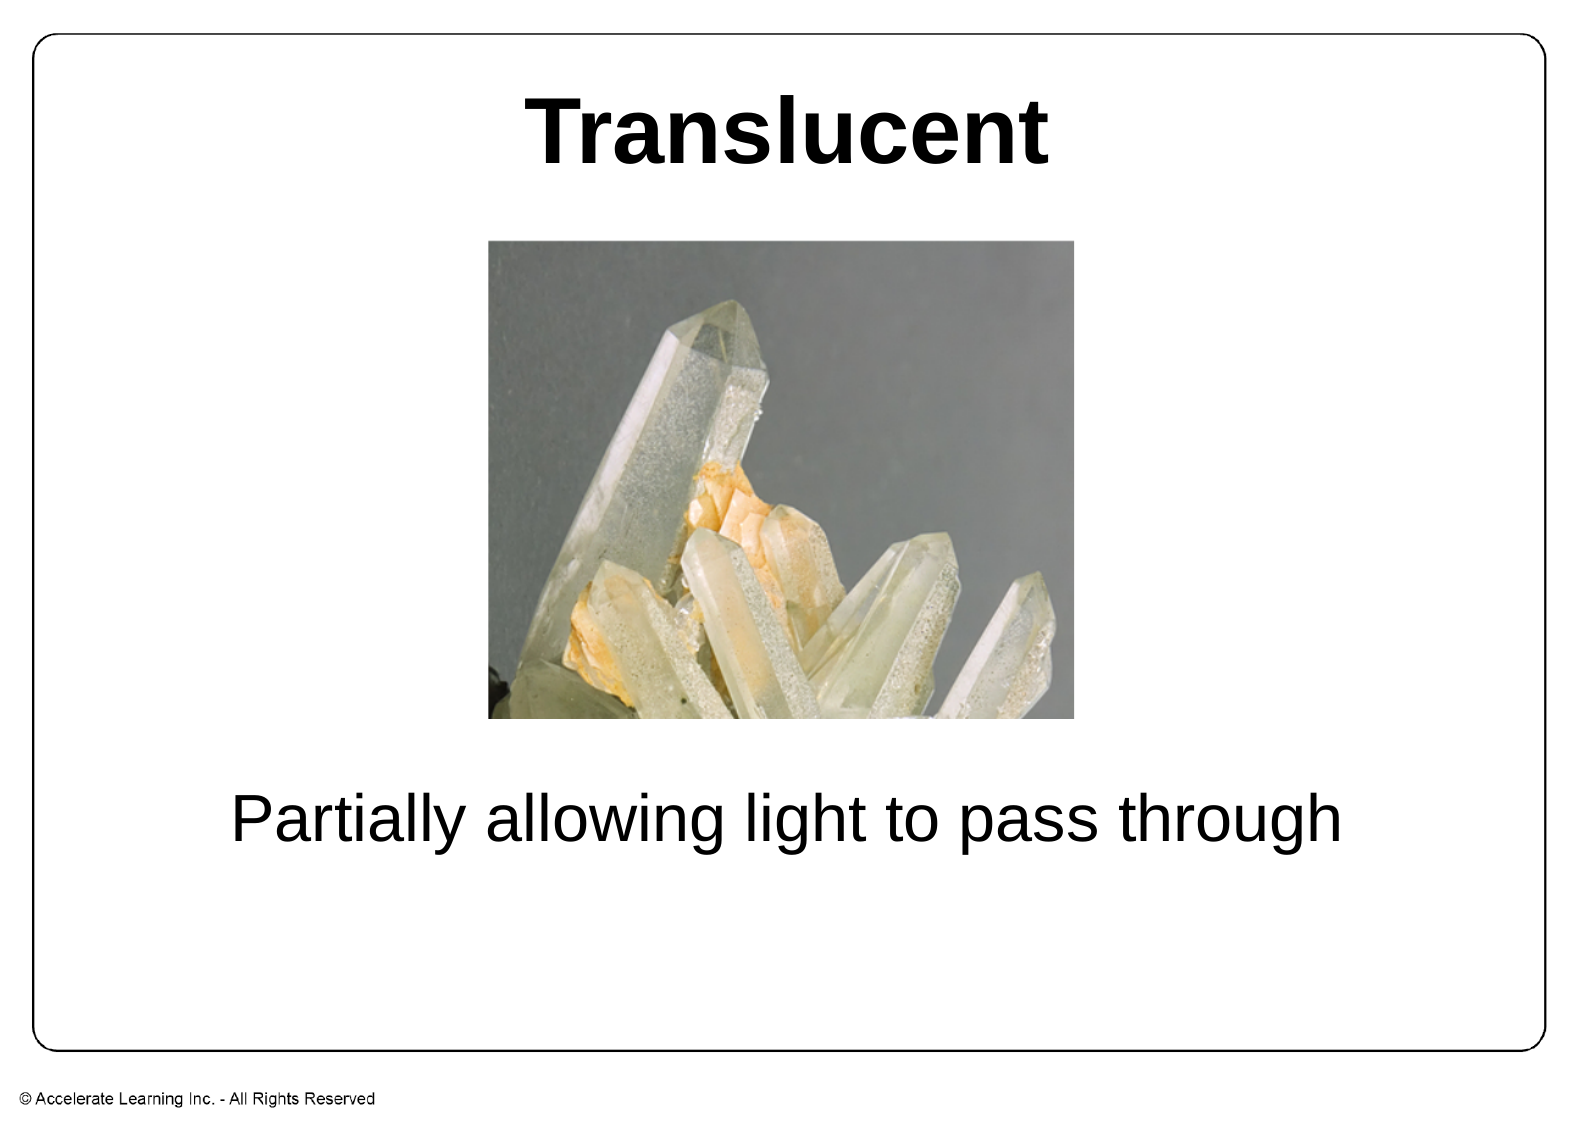

Translucent
Partially allowing light to pass through